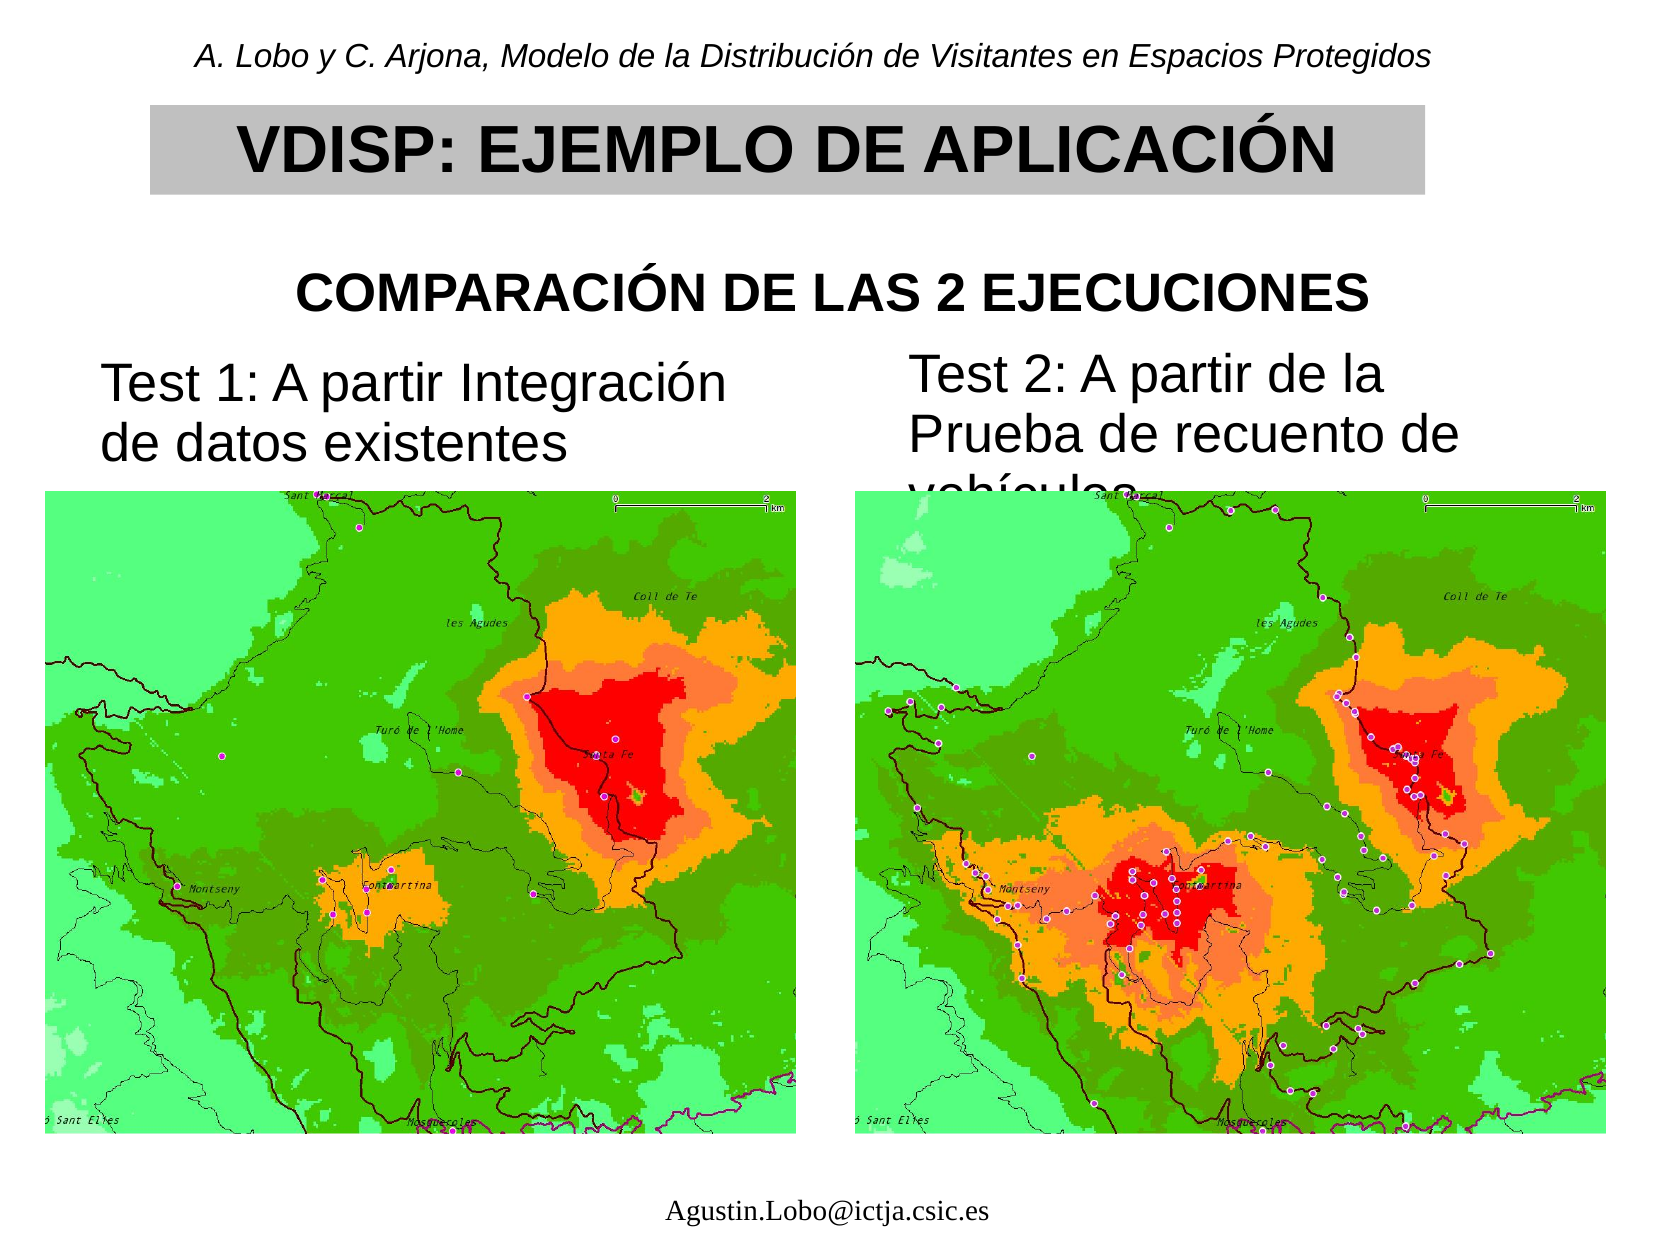

VDISP: EJEMPLO DE APLICACIÓN
COMPARACIÓN DE LAS 2 EJECUCIONES
Test 2: A partir de la Prueba de recuento de vehículos
Test 1: A partir Integración de datos existentes